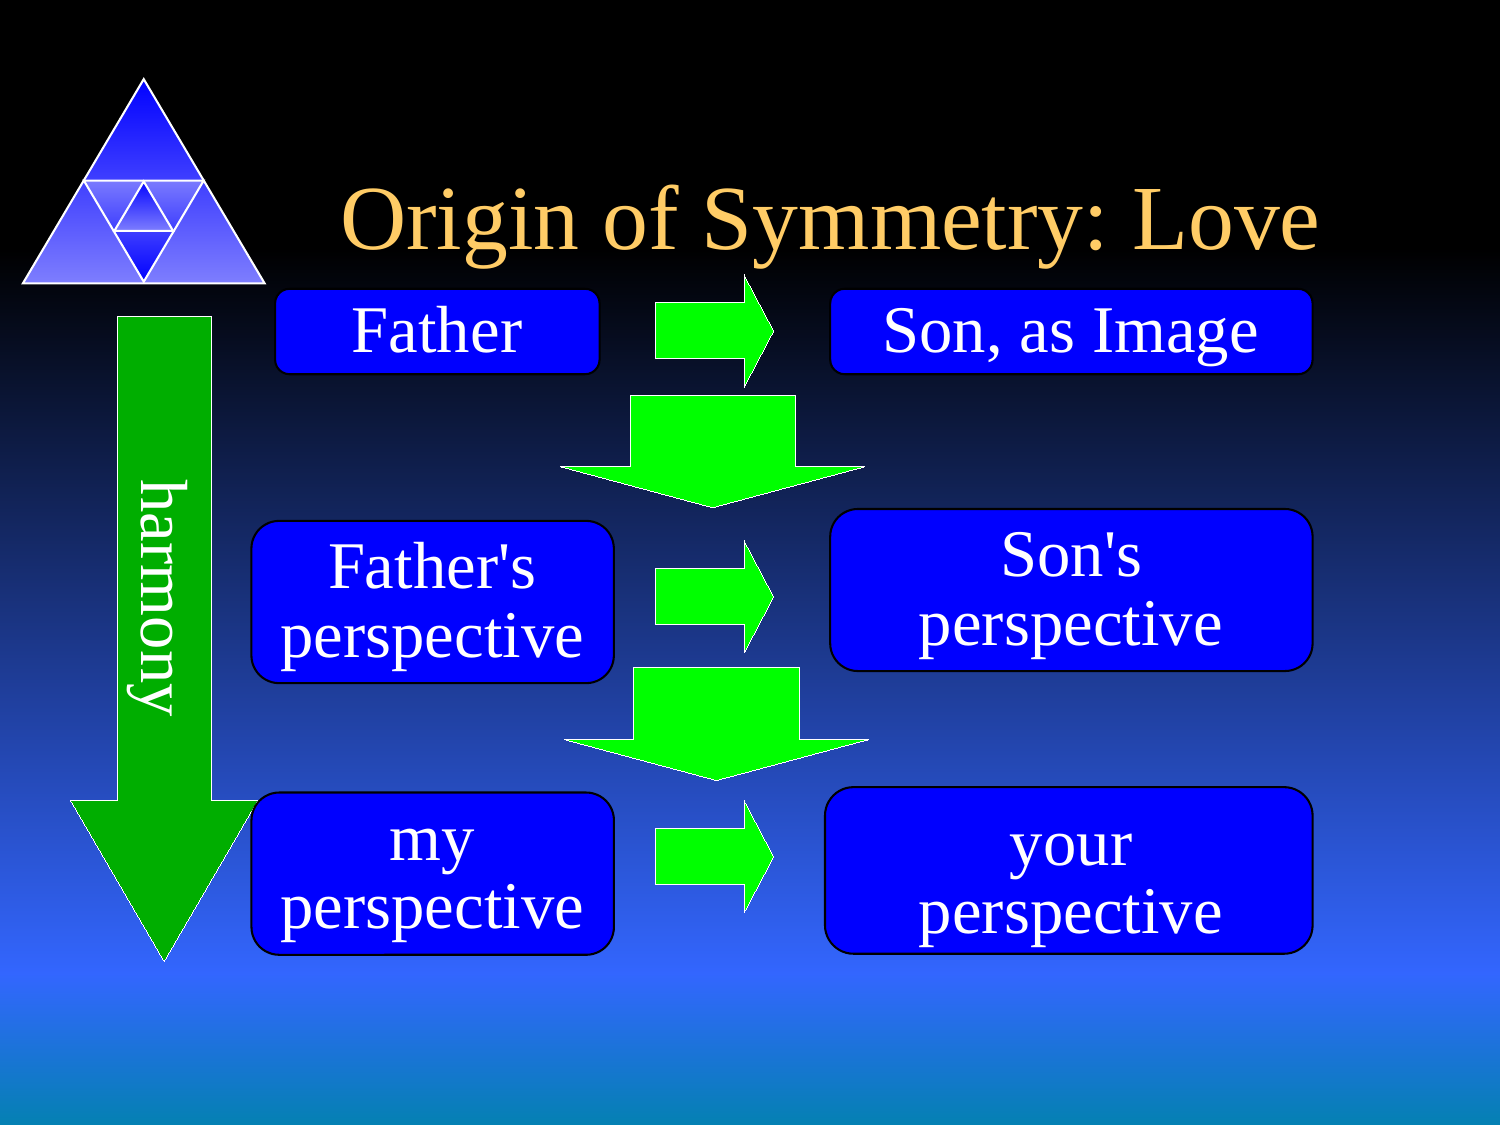

# Origin of Symmetry: Love
Father
Son, as Image
Son's
perspective
Father's
perspective
harmony
your
perspective
my
perspective